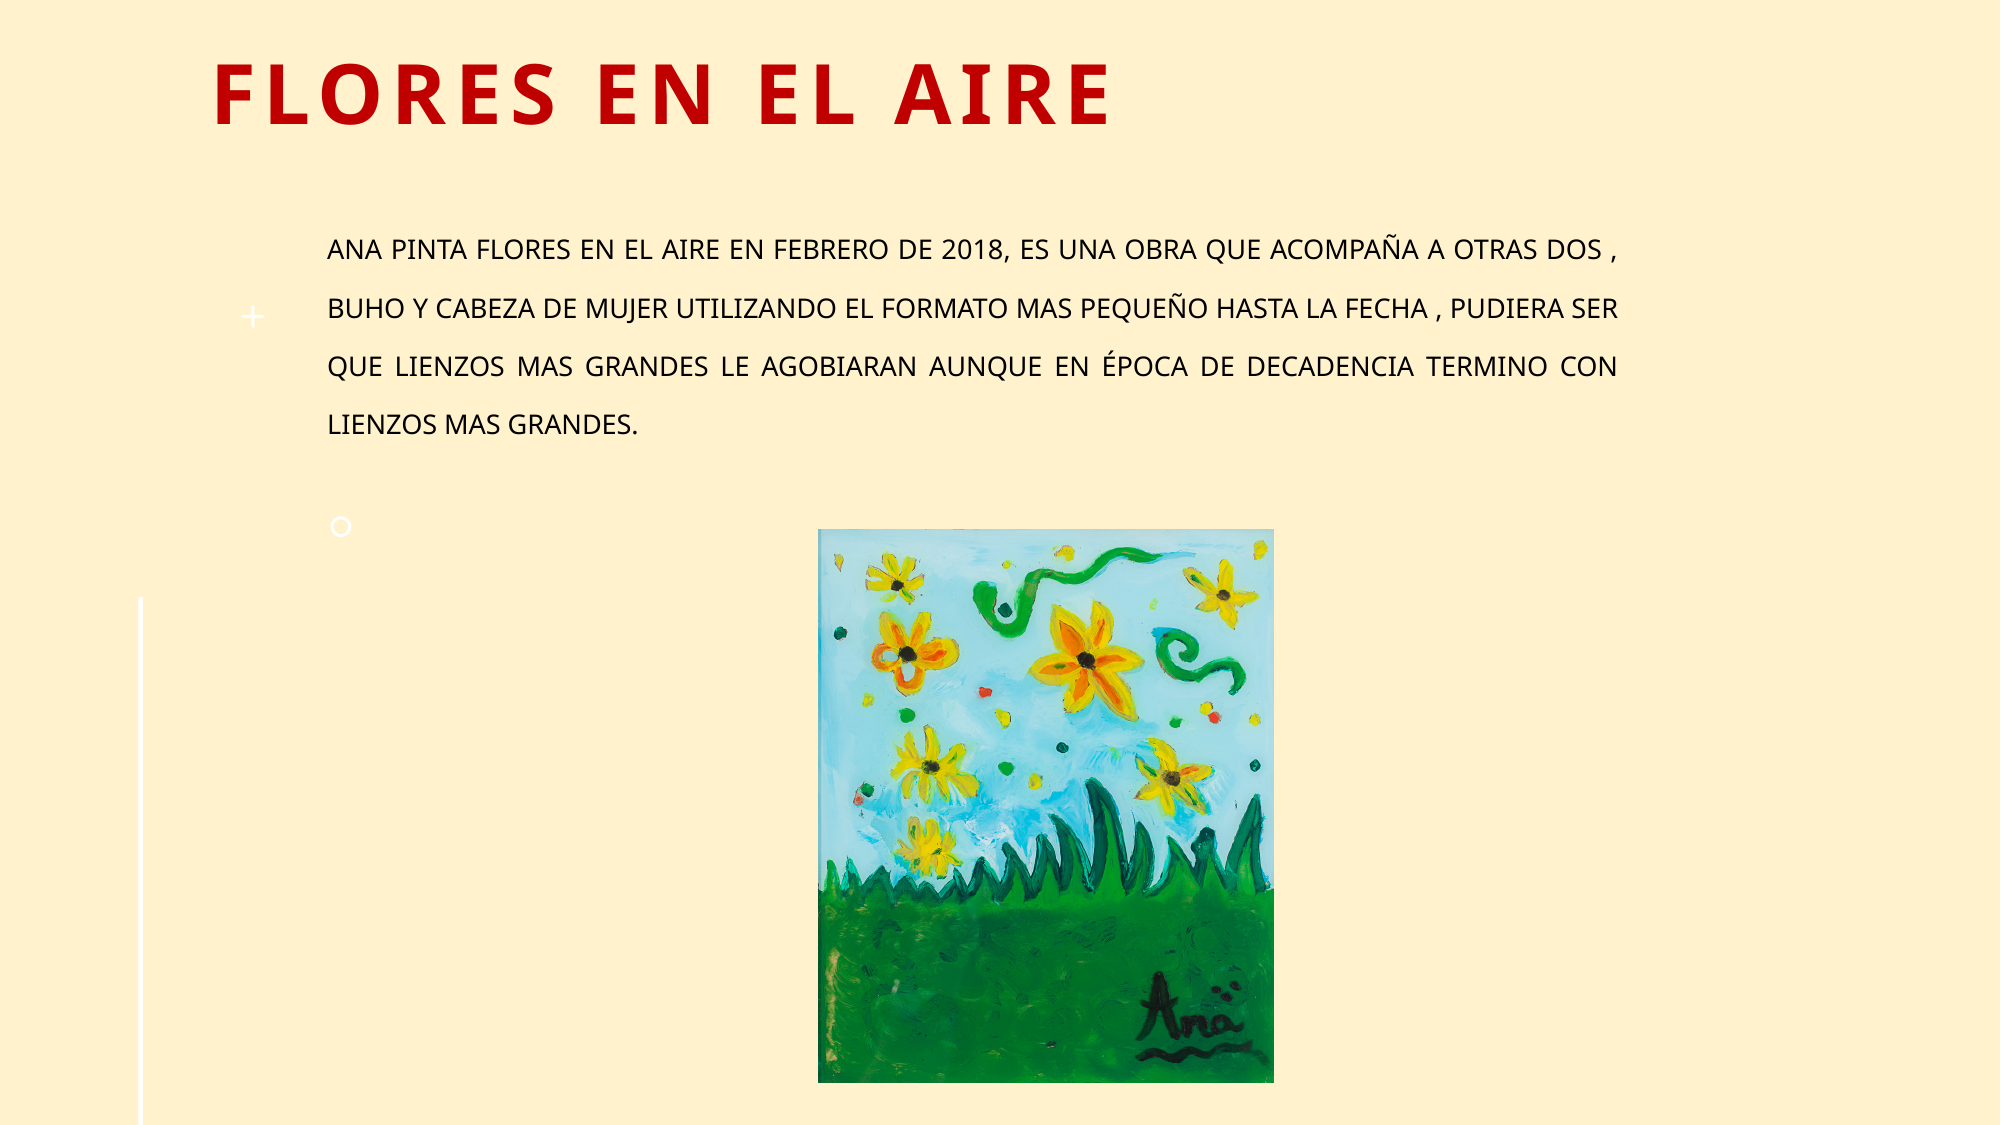

FLORES EN EL AIRE
# ANA PINTA FLORES EN EL AIRE EN FEBRERO DE 2018, ES UNA OBRA QUE ACOMPAÑA A OTRAS DOS , BUHO Y CABEZA DE MUJER UTILIZANDO EL FORMATO MAS PEQUEÑO HASTA LA FECHA , PUDIERA SER QUE LIENZOS MAS GRANDES LE AGOBIARAN AUNQUE EN ÉPOCA DE DECADENCIA TERMINO CON LIENZOS MAS GRANDES.